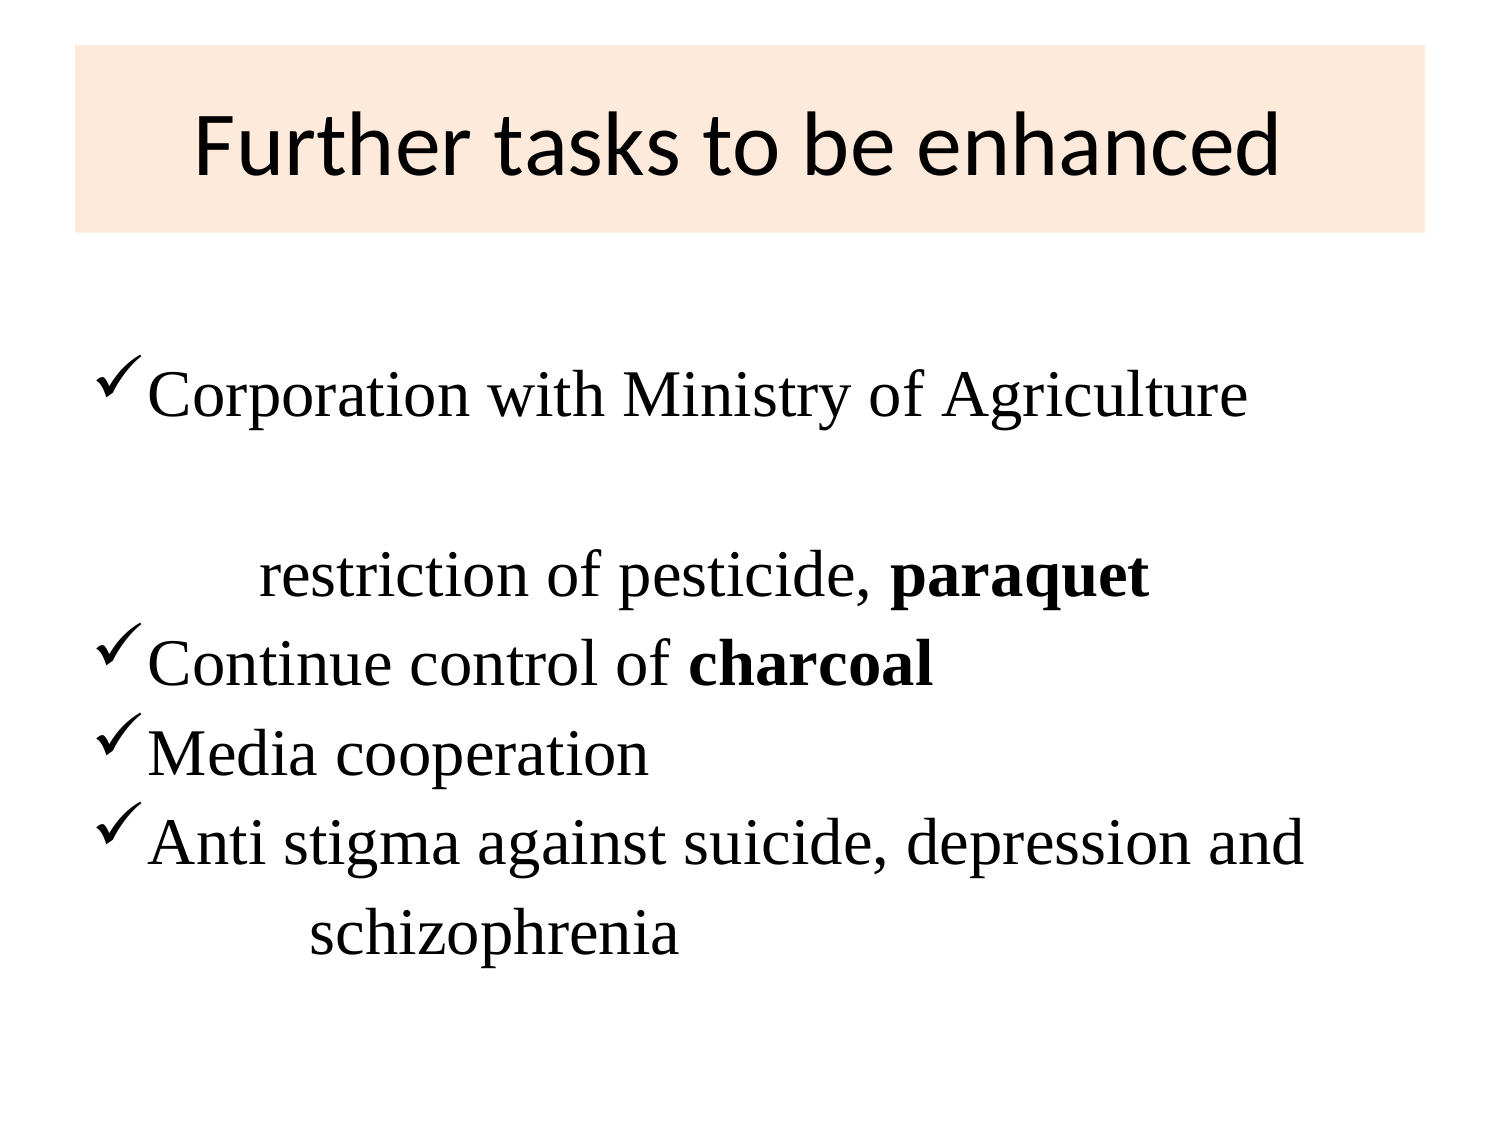

# Further tasks to be enhanced
Corporation with Ministry of Agriculture
 restriction of pesticide, paraquet
Continue control of charcoal
Media cooperation
Anti stigma against suicide, depression and
 schizophrenia